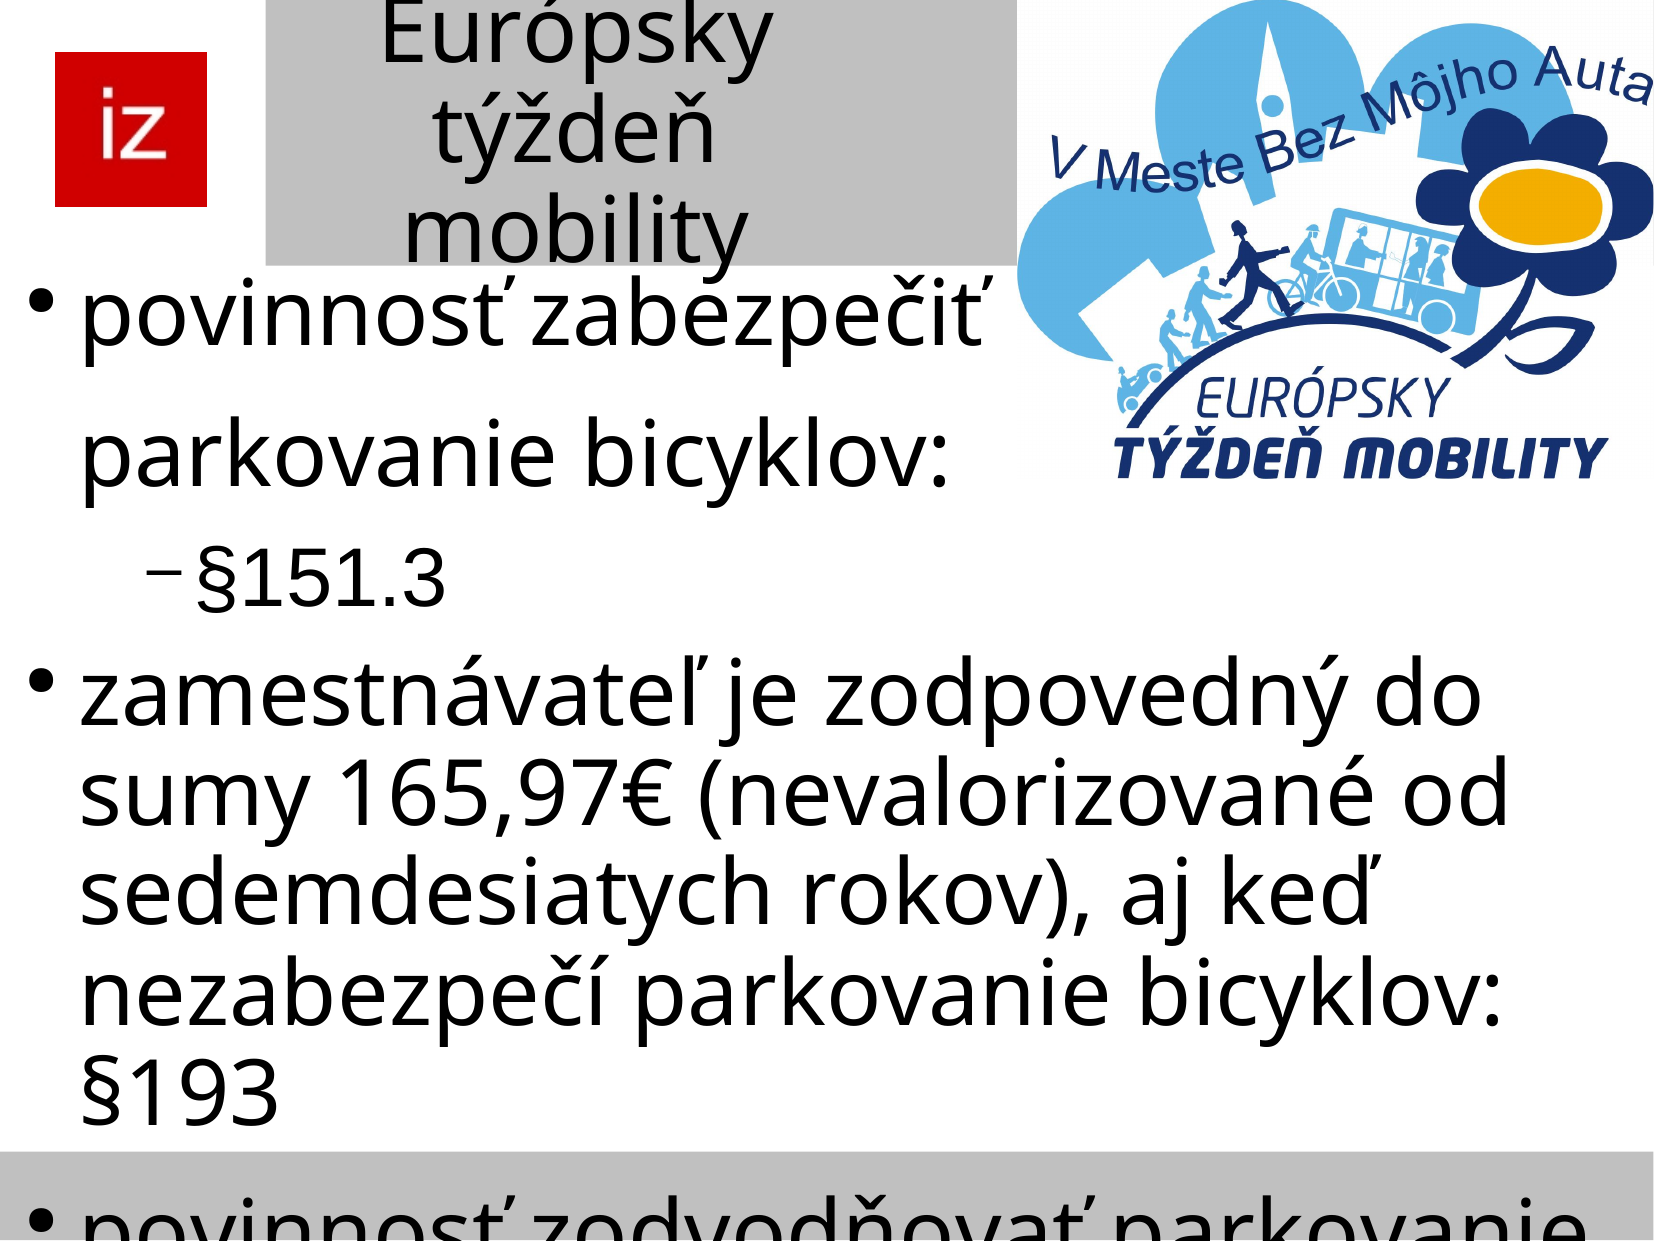

# Európsky týždeň mobility
povinnosť zabezpečiť
parkovanie bicyklov:
§151.3
zamestnávateľ je zodpovedný do sumy 165,97€ (nevalorizované od sedemdesiatych rokov), aj keď nezabezpečí parkovanie bicyklov: §193
povinnosť zodvodňovať parkovanie motorových vozidiel: nefinančný príjem